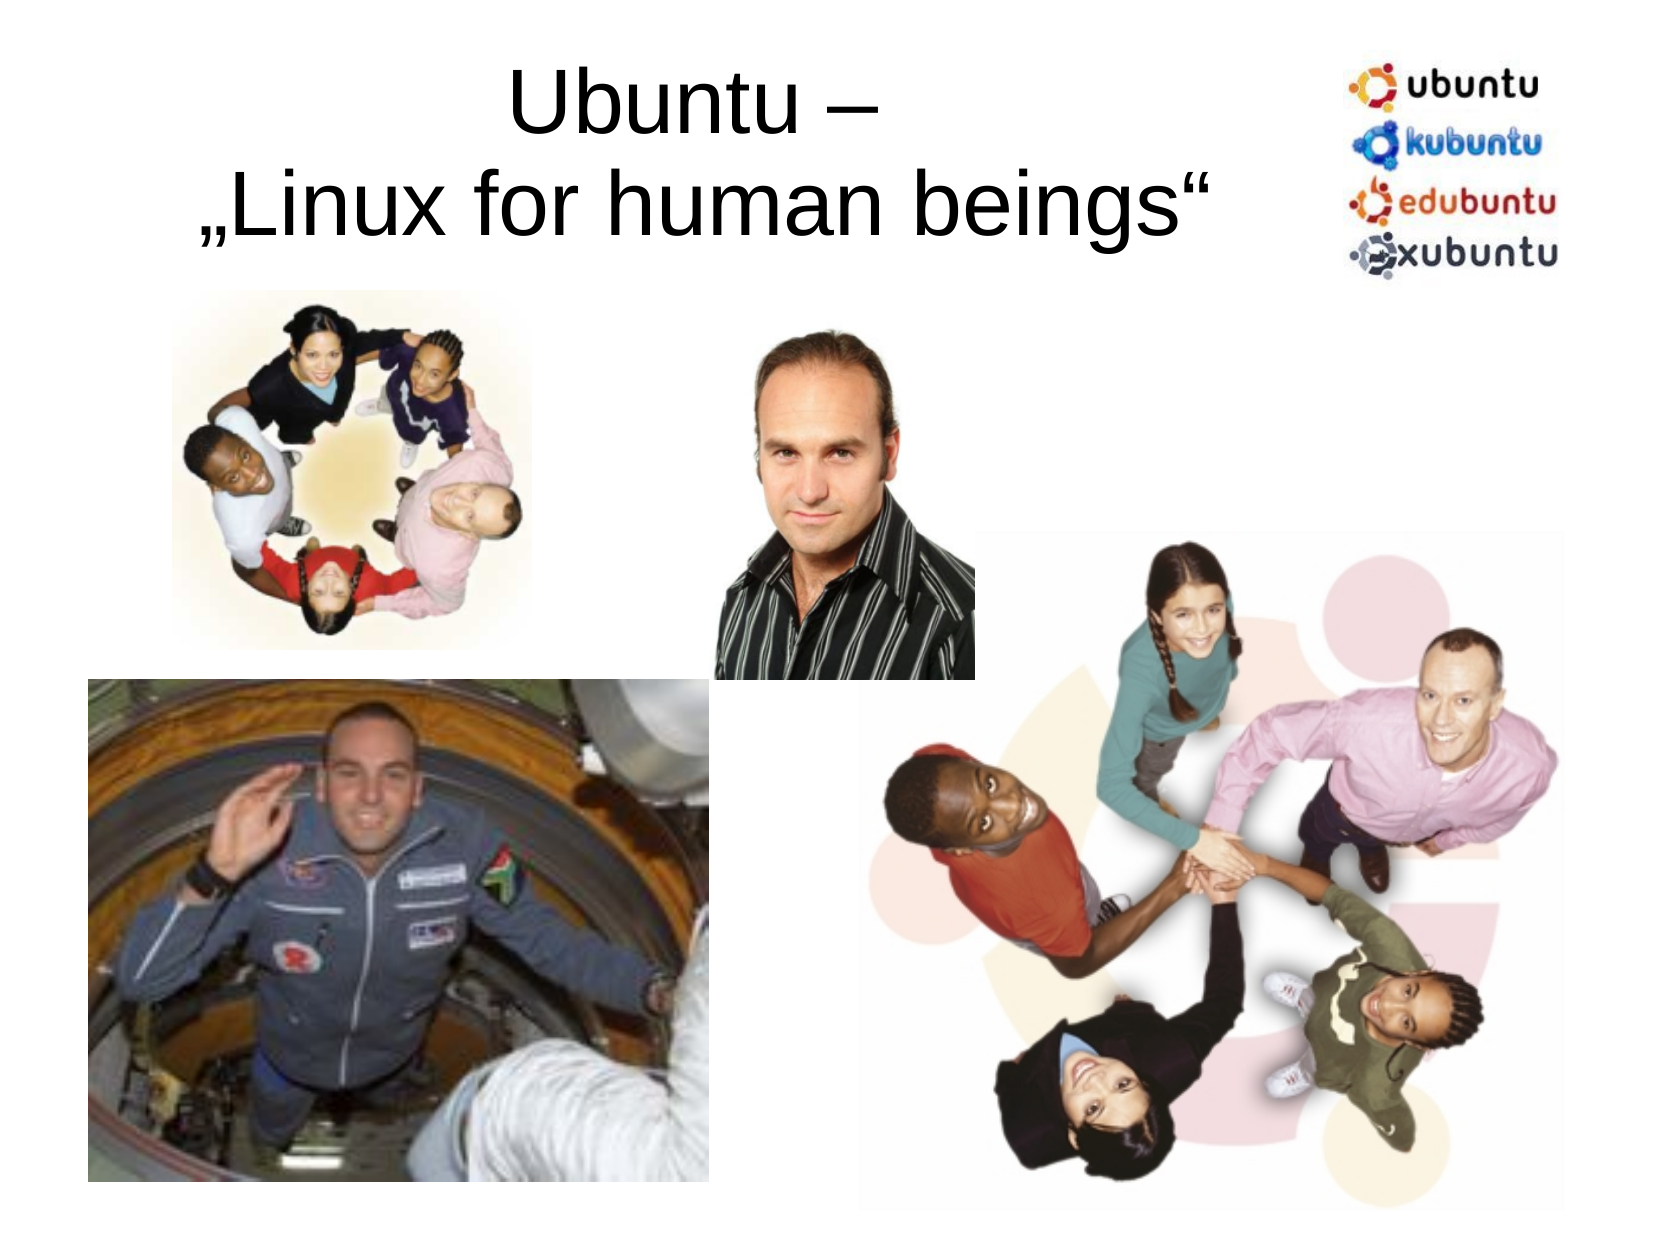

# Ubuntu – „Linux for human beings“